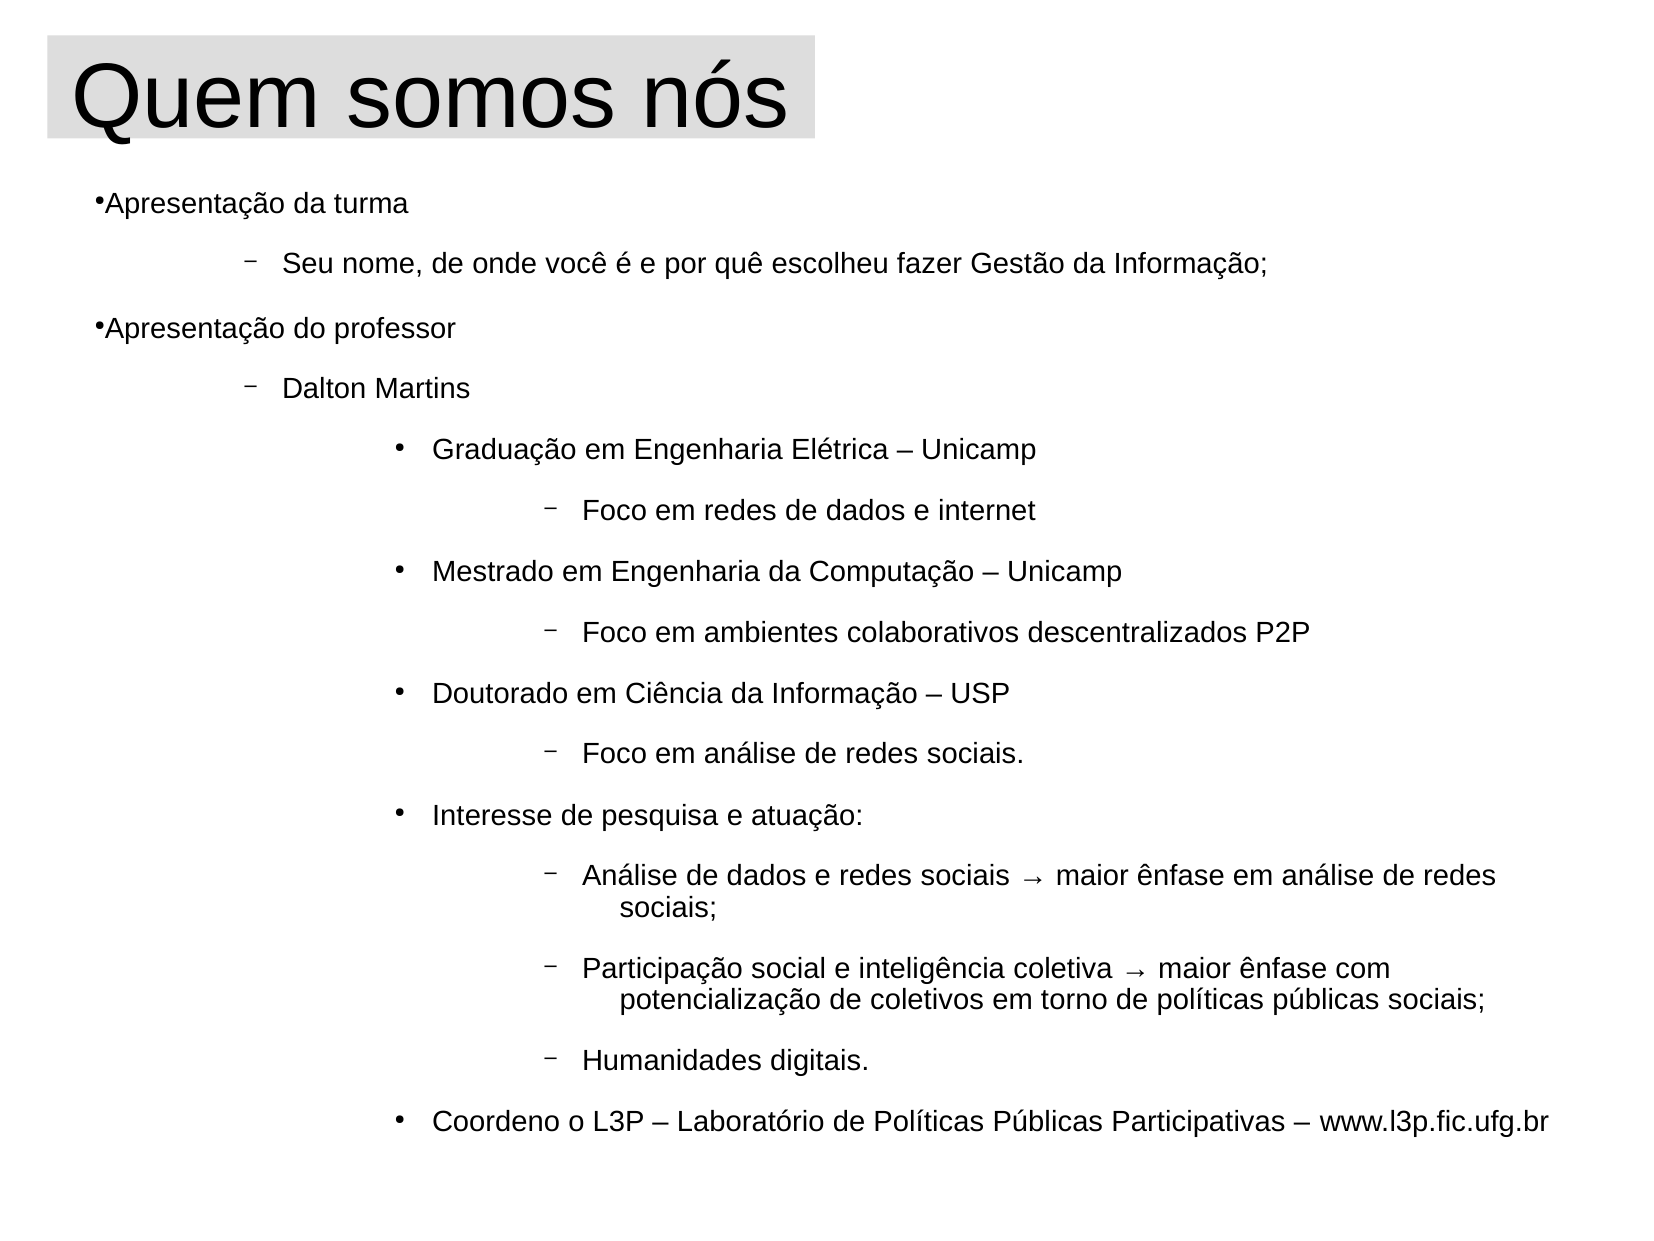

Quem somos nós
# Apresentação da turma
Seu nome, de onde você é e por quê escolheu fazer Gestão da Informação;
Apresentação do professor
Dalton Martins
Graduação em Engenharia Elétrica – Unicamp
Foco em redes de dados e internet
Mestrado em Engenharia da Computação – Unicamp
Foco em ambientes colaborativos descentralizados P2P
Doutorado em Ciência da Informação – USP
Foco em análise de redes sociais.
Interesse de pesquisa e atuação:
Análise de dados e redes sociais → maior ênfase em análise de redes sociais;
Participação social e inteligência coletiva → maior ênfase com potencialização de coletivos em torno de políticas públicas sociais;
Humanidades digitais.
Coordeno o L3P – Laboratório de Políticas Públicas Participativas – www.l3p.fic.ufg.br